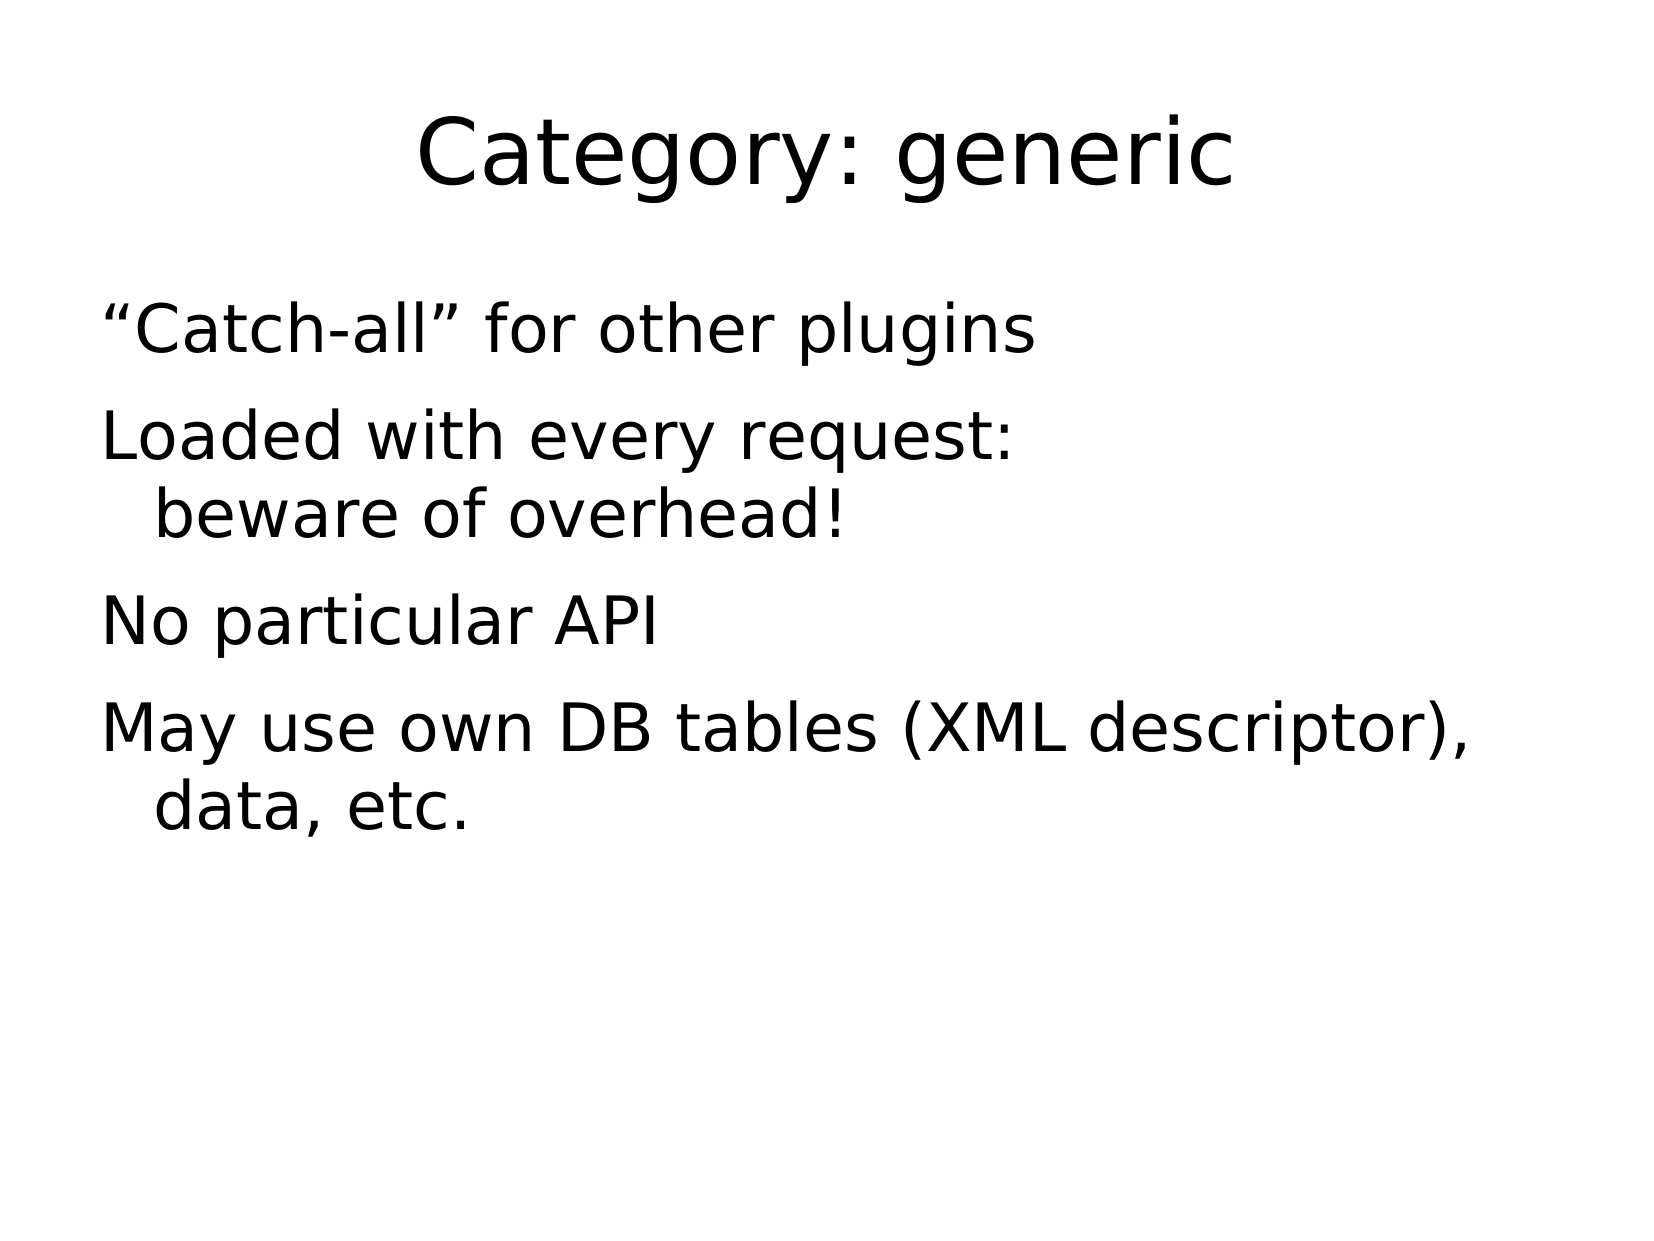

# Category: generic
“Catch-all” for other plugins
Loaded with every request:
beware of overhead!
No particular API
May use own DB tables (XML descriptor), data, etc.